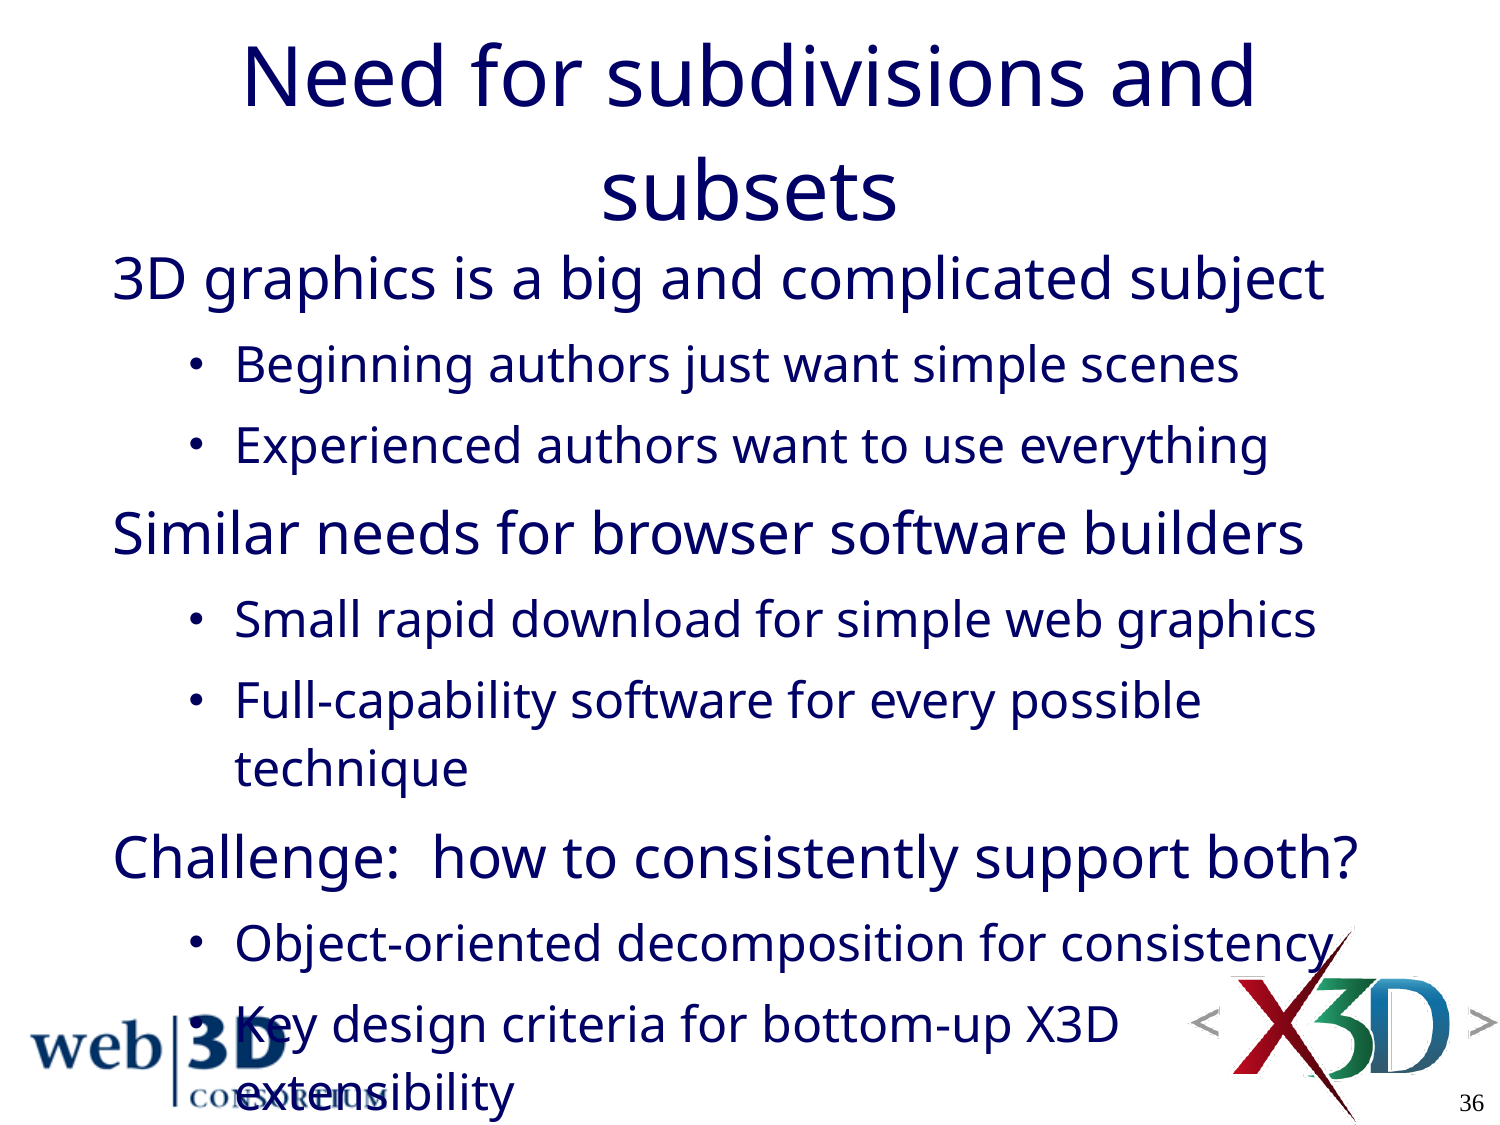

# Need for subdivisions and subsets
3D graphics is a big and complicated subject
Beginning authors just want simple scenes
Experienced authors want to use everything
Similar needs for browser software builders
Small rapid download for simple web graphics
Full-capability software for every possible technique
Challenge: how to consistently support both?
Object-oriented decomposition for consistency
Key design criteria for bottom-up X3D extensibility